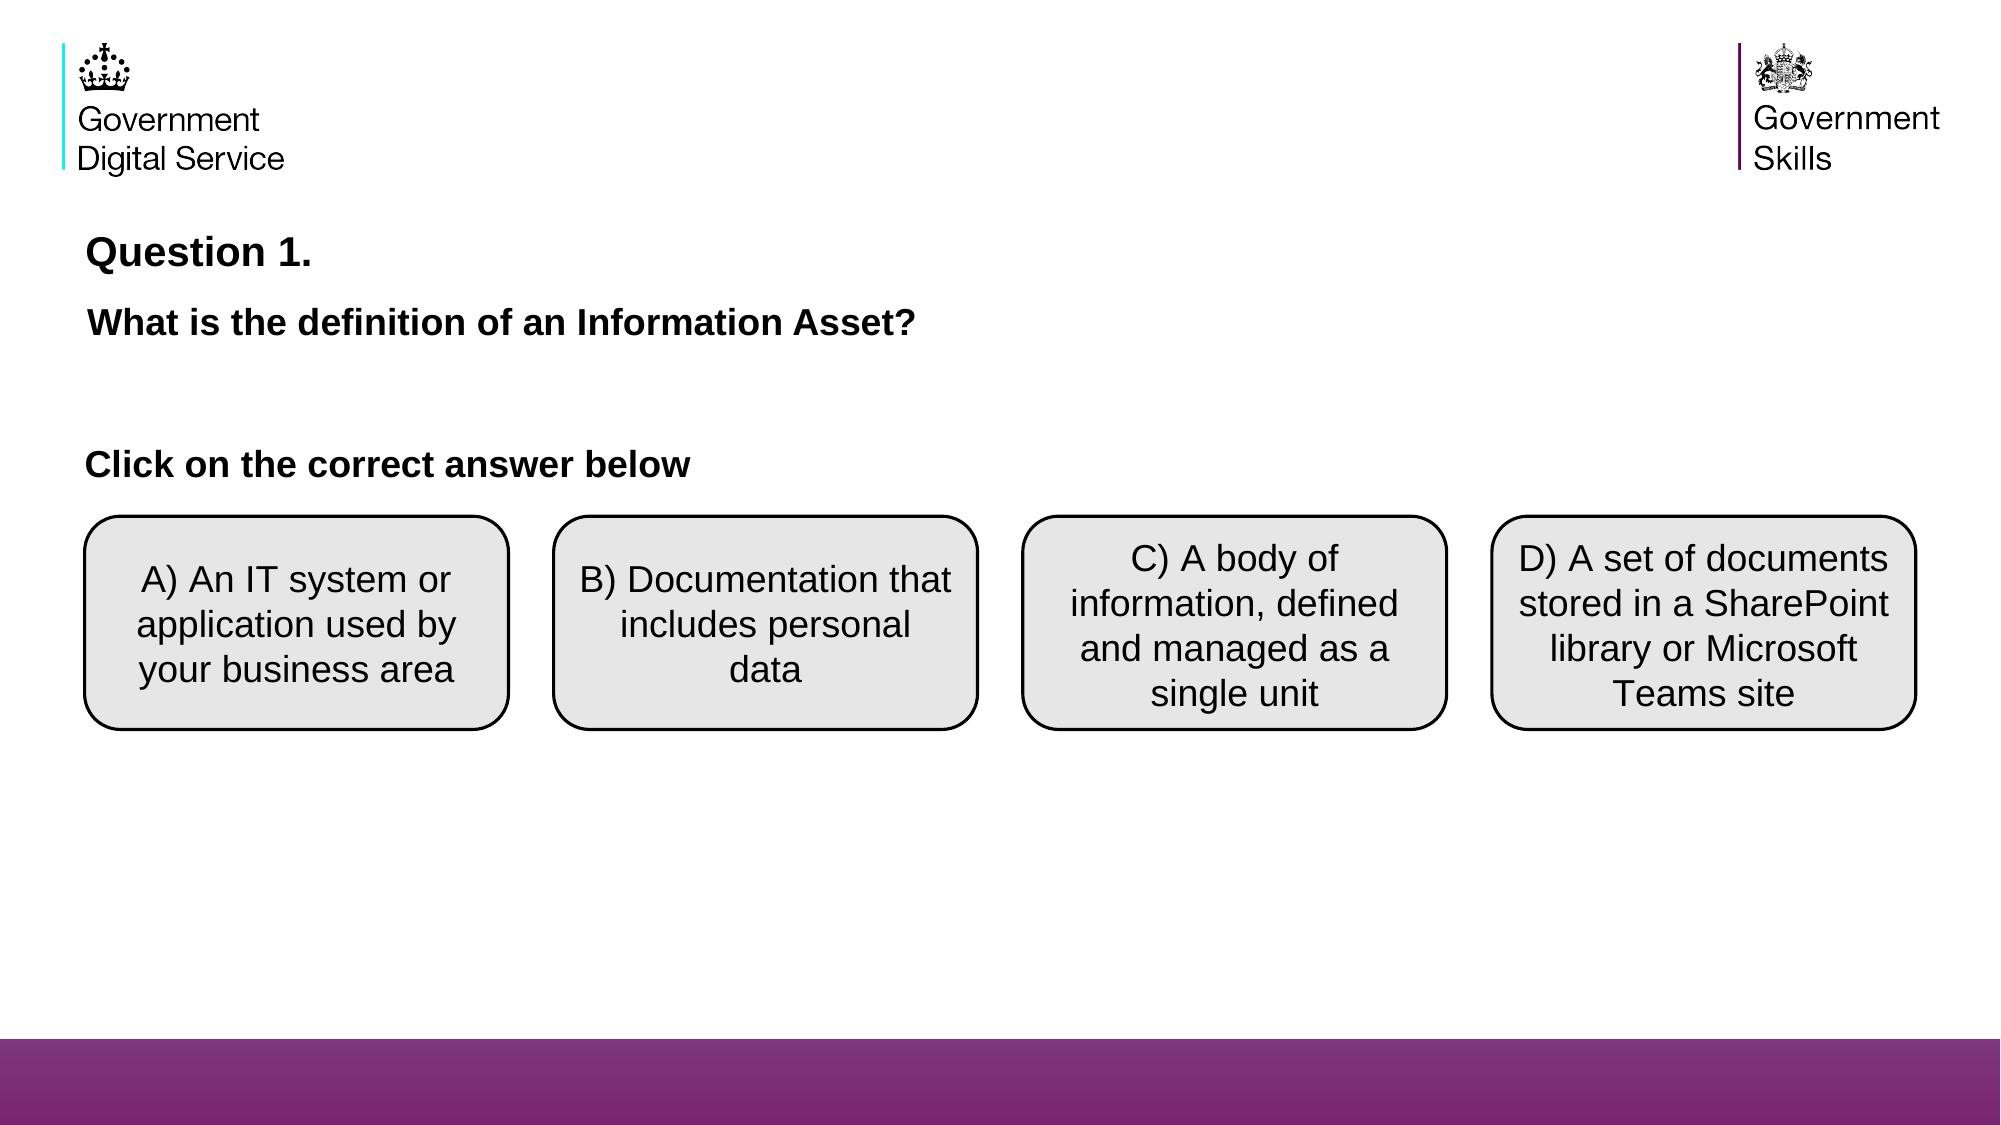

# Question 1.
What is the definition of an Information Asset?
Click on the correct answer below
A) An IT system or application used by your business area
B) Documentation that includes personal data
C) A body of information, defined and managed as a single unit
D) A set of documents stored in a SharePoint library or Microsoft Teams site